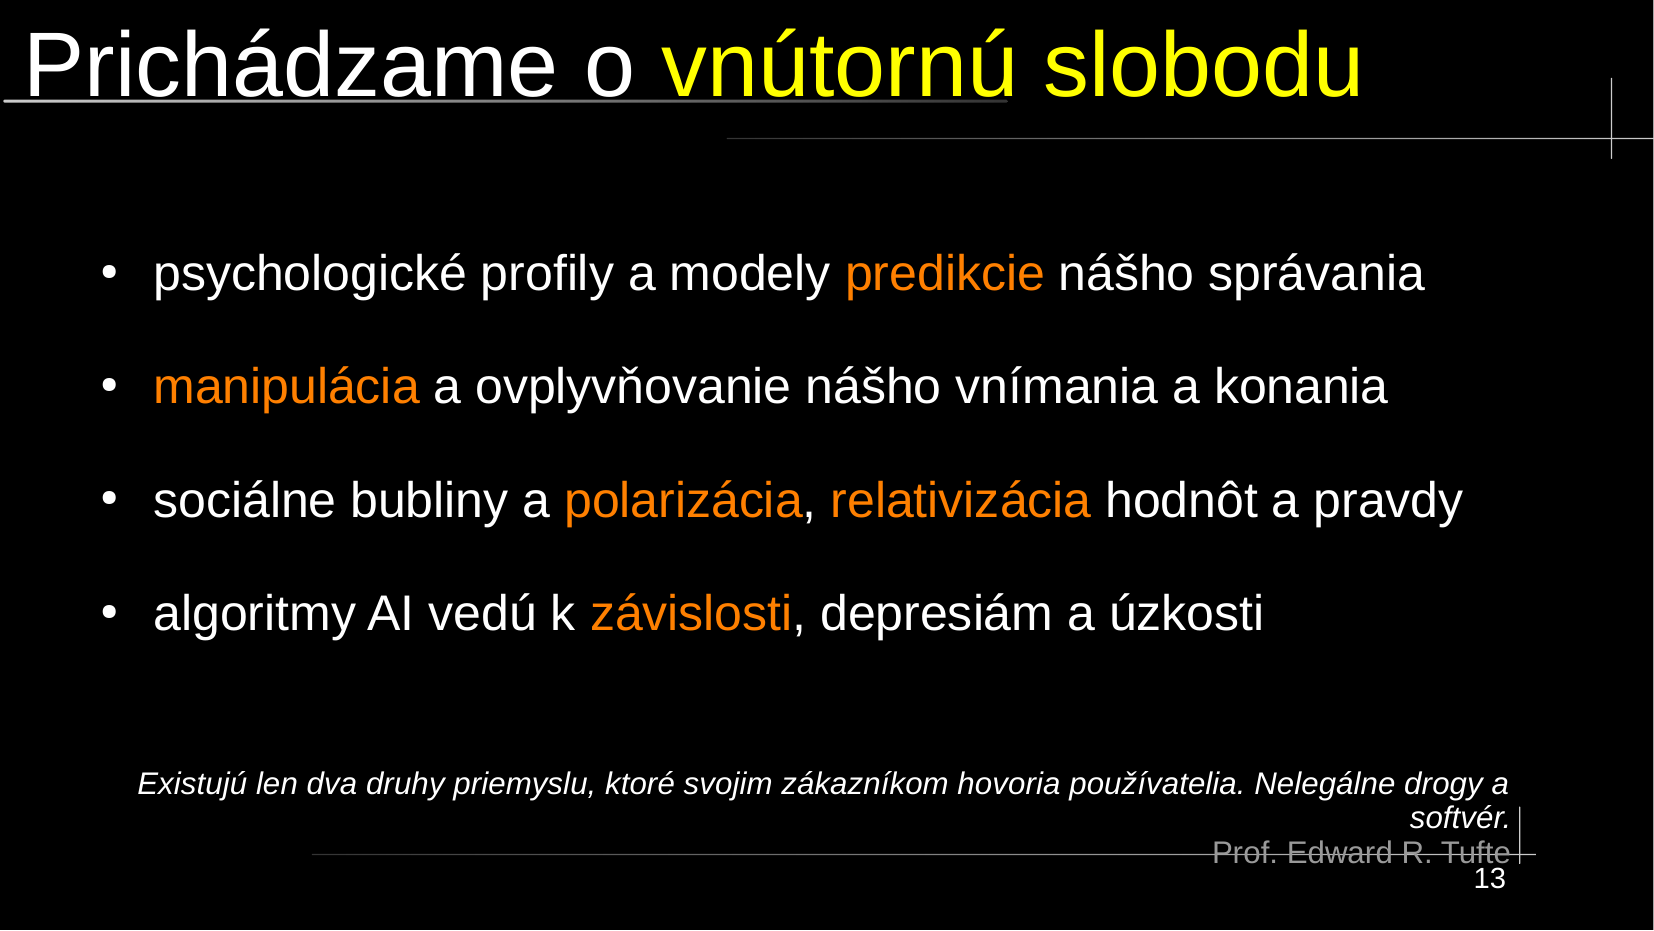

# Prichádzame o vnútornú slobodu
psychologické profily a modely predikcie nášho správania
manipulácia a ovplyvňovanie nášho vnímania a konania
sociálne bubliny a polarizácia, relativizácia hodnôt a pravdy
algoritmy AI vedú k závislosti, depresiám a úzkosti
Existujú len dva druhy priemyslu, ktoré svojim zákazníkom hovoria používatelia. Nelegálne drogy a softvér.
Prof. Edward R. Tufte
13